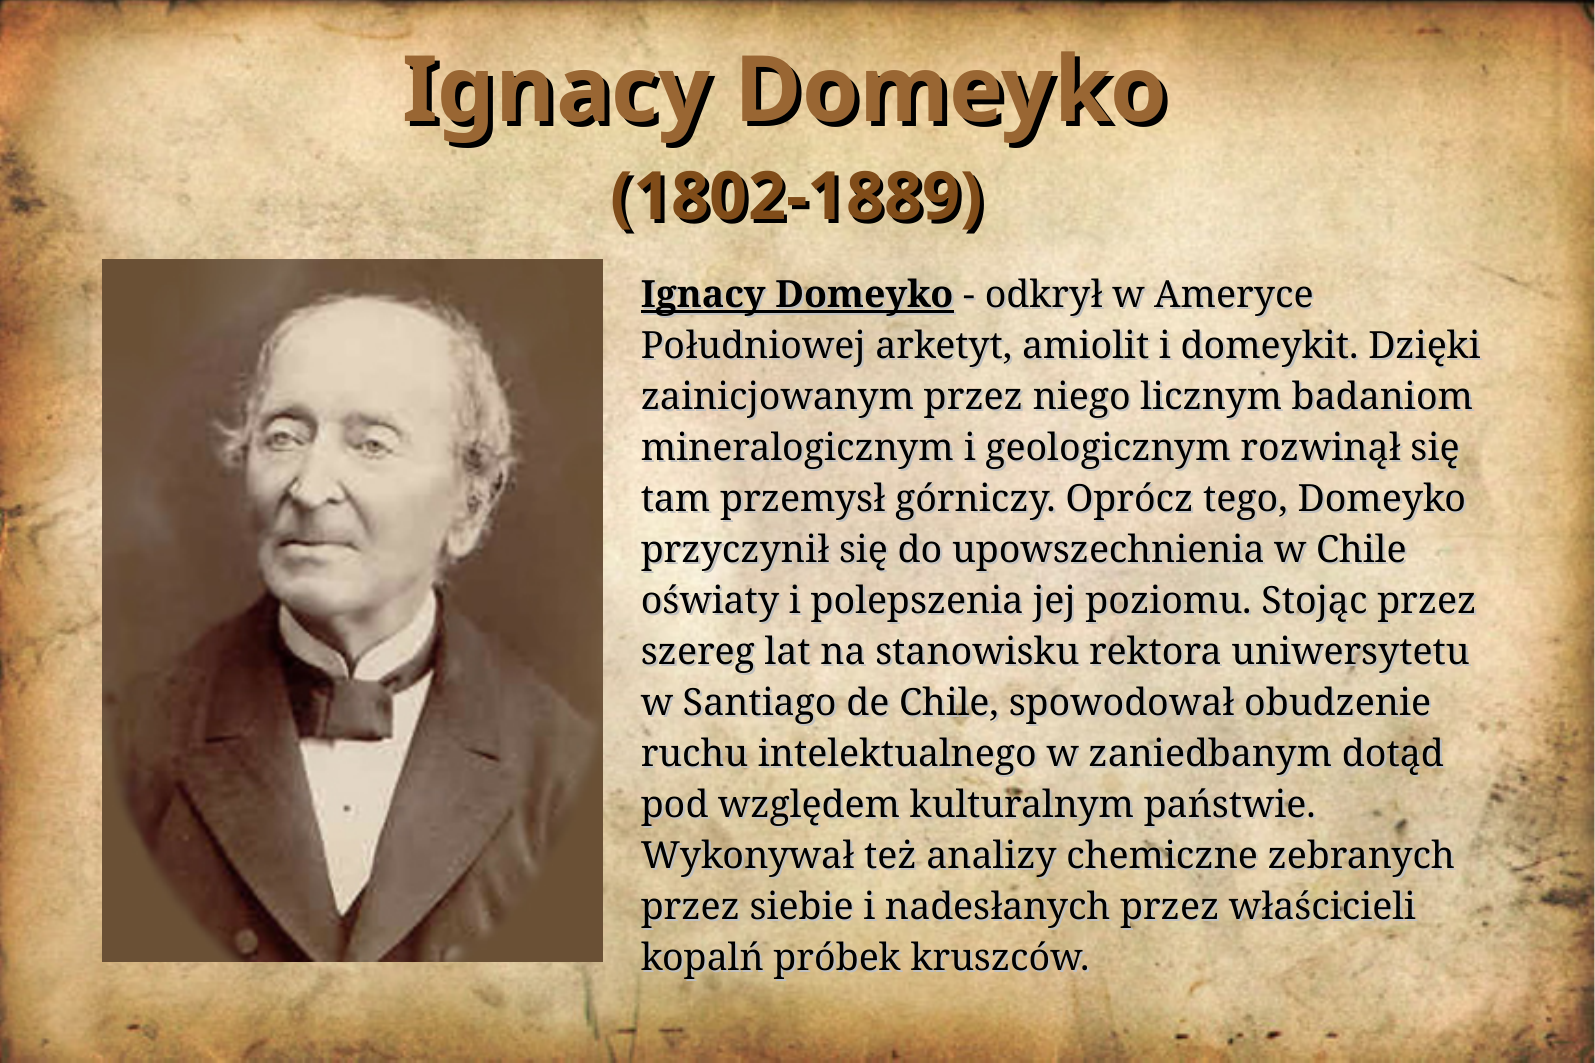

# Ignacy Domeyko (1802-1889)
Ignacy Domeyko - odkrył w Ameryce Południowej arketyt, amiolit i domeykit. Dzięki zainicjowanym przez niego licznym badaniom mineralogicznym i geologicznym rozwinął się tam przemysł górniczy. Oprócz tego, Domeyko przyczynił się do upowszechnienia w Chile oświaty i polepszenia jej poziomu. Stojąc przez szereg lat na stanowisku rektora uniwersytetu w Santiago de Chile, spowodował obudzenie ruchu intelektualnego w zaniedbanym dotąd pod względem kulturalnym państwie. Wykonywał też analizy chemiczne zebranych przez siebie i nadesłanych przez właścicieli kopalń próbek kruszców.